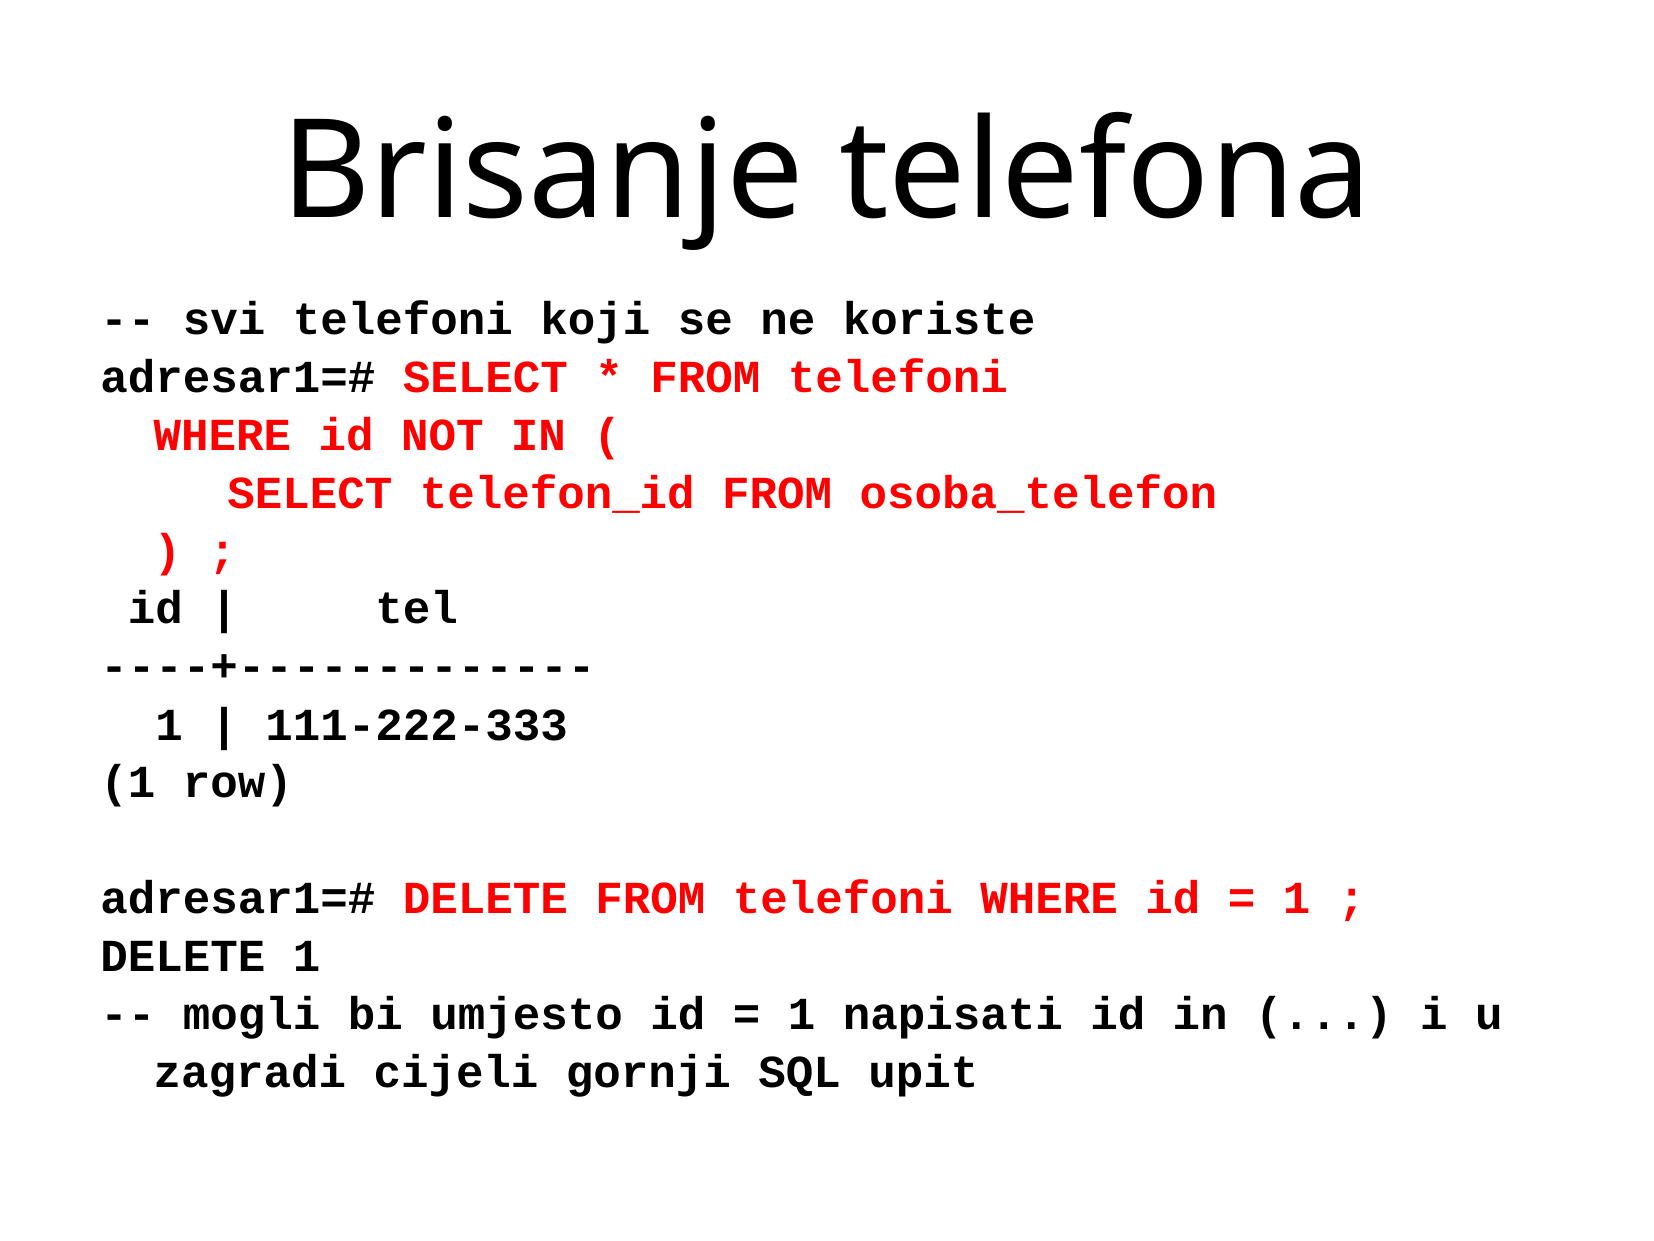

# Brisanje telefona
-- svi telefoni koji se ne koriste
adresar1=# SELECT * FROM telefoni
WHERE id NOT IN (
	SELECT telefon_id FROM osoba_telefon
) ;
 id | tel
----+-------------
 1 | 111-222-333
(1 row)
adresar1=# DELETE FROM telefoni WHERE id = 1 ;
DELETE 1
-- mogli bi umjesto id = 1 napisati id in (...) i u zagradi cijeli gornji SQL upit